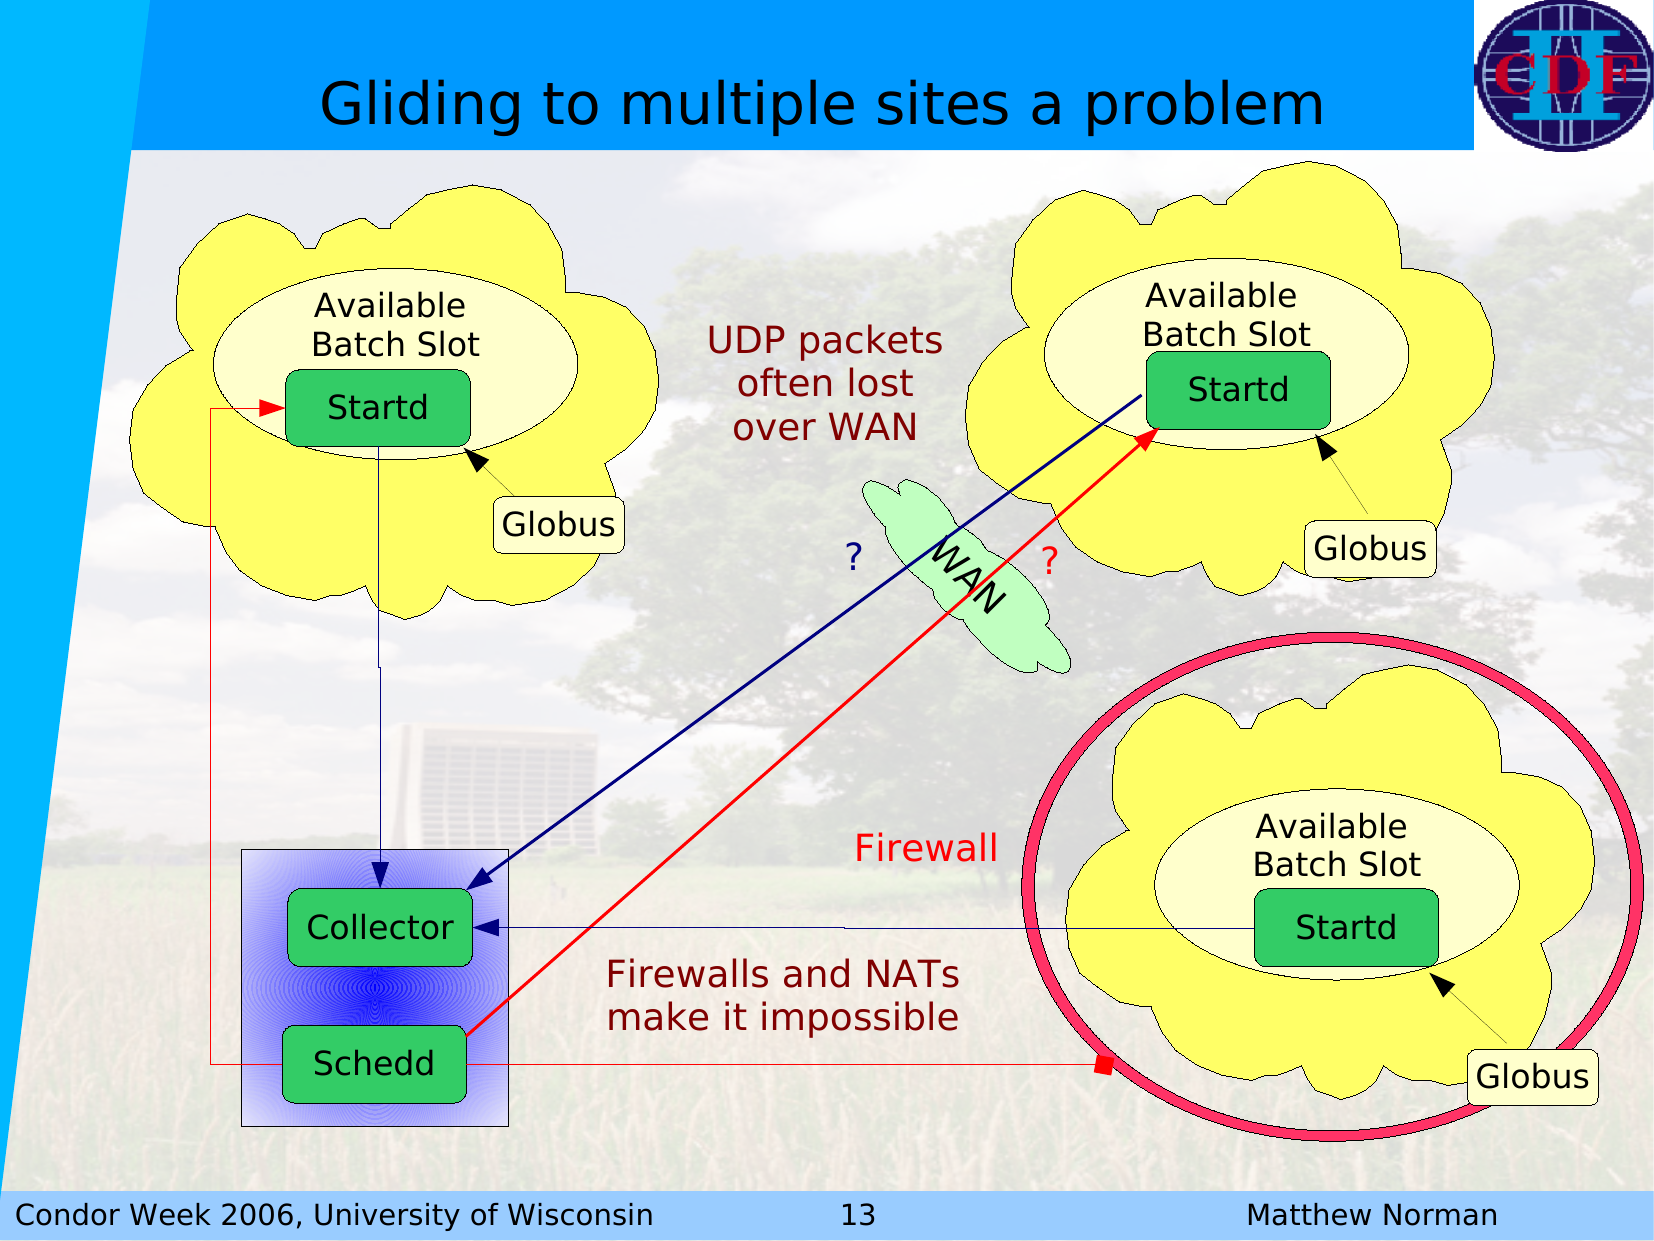

Gliding to multiple sites a problem
Available
Batch Slot
Available
Batch Slot
UDP packets
often lost
over WAN
Startd
Startd
Globus
Globus
?
?
WAN
Available
Batch Slot
Firewall
Collector
Startd
Firewalls and NATs
make it impossible
Schedd
Globus